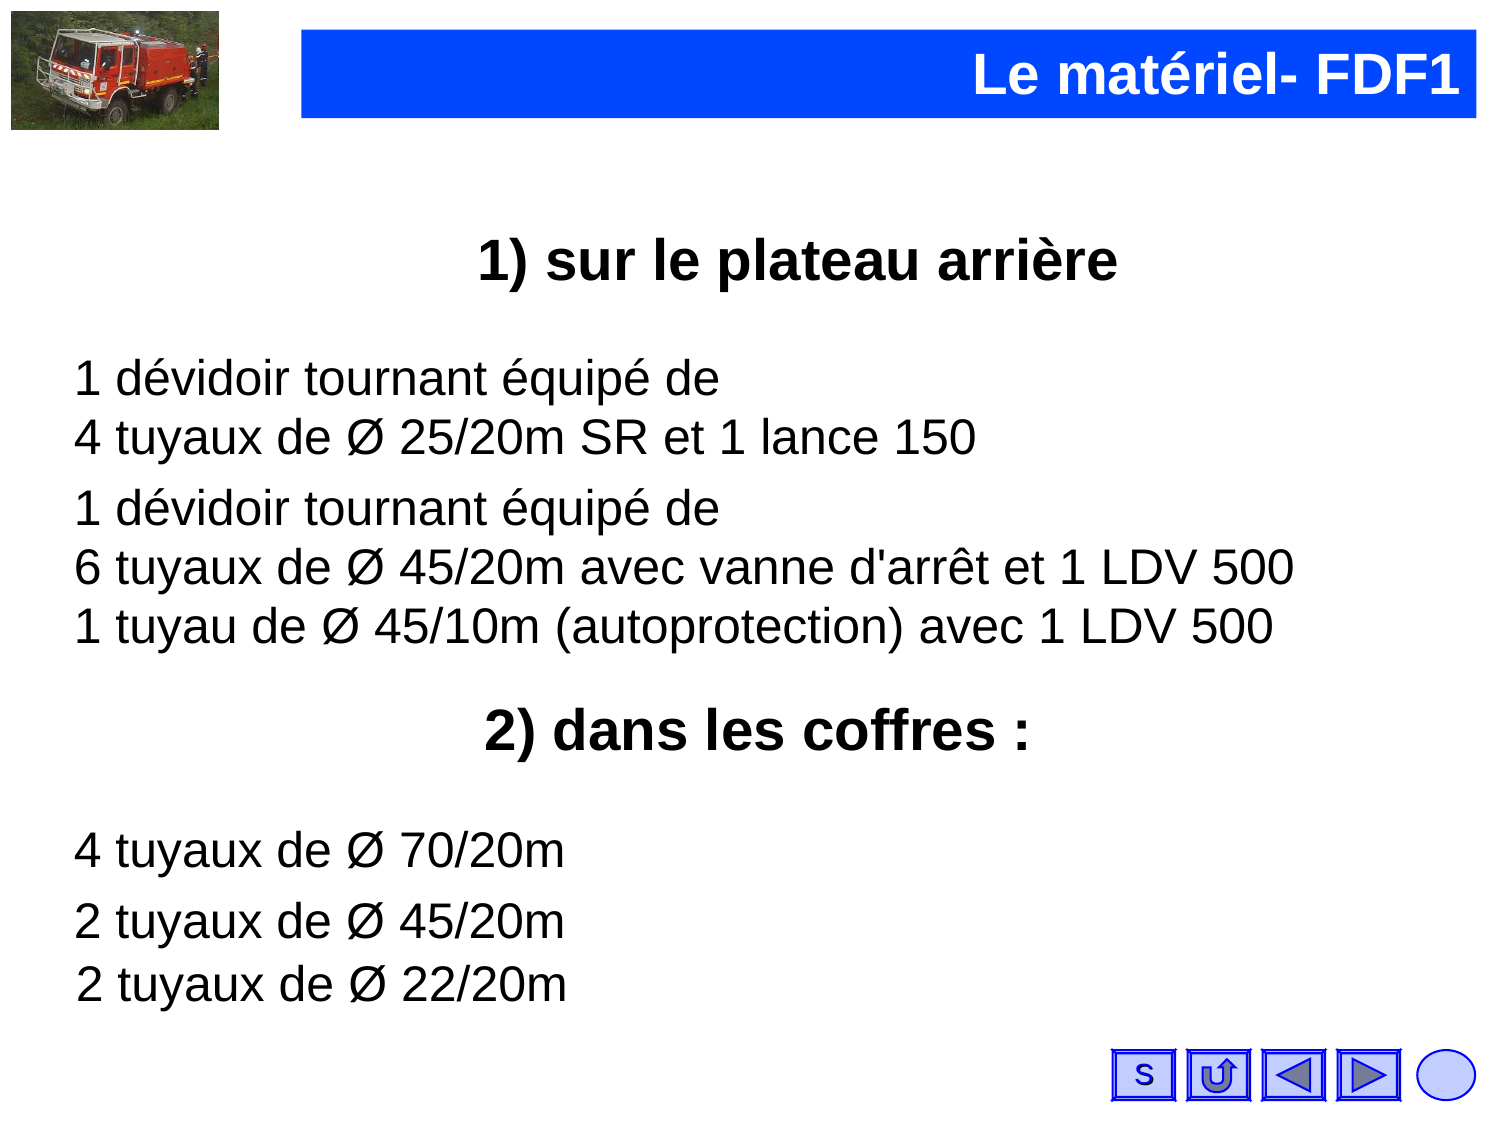

Le matériel- FDF1
1) sur le plateau arrière
1 dévidoir tournant équipé de
4 tuyaux de Ø 25/20m SR et 1 lance 150
1 dévidoir tournant équipé de
6 tuyaux de Ø 45/20m avec vanne d'arrêt et 1 LDV 500
1 tuyau de Ø 45/10m (autoprotection) avec 1 LDV 500
2) dans les coffres :
4 tuyaux de Ø 70/20m
2 tuyaux de Ø 45/20m
2 tuyaux de Ø 22/20m